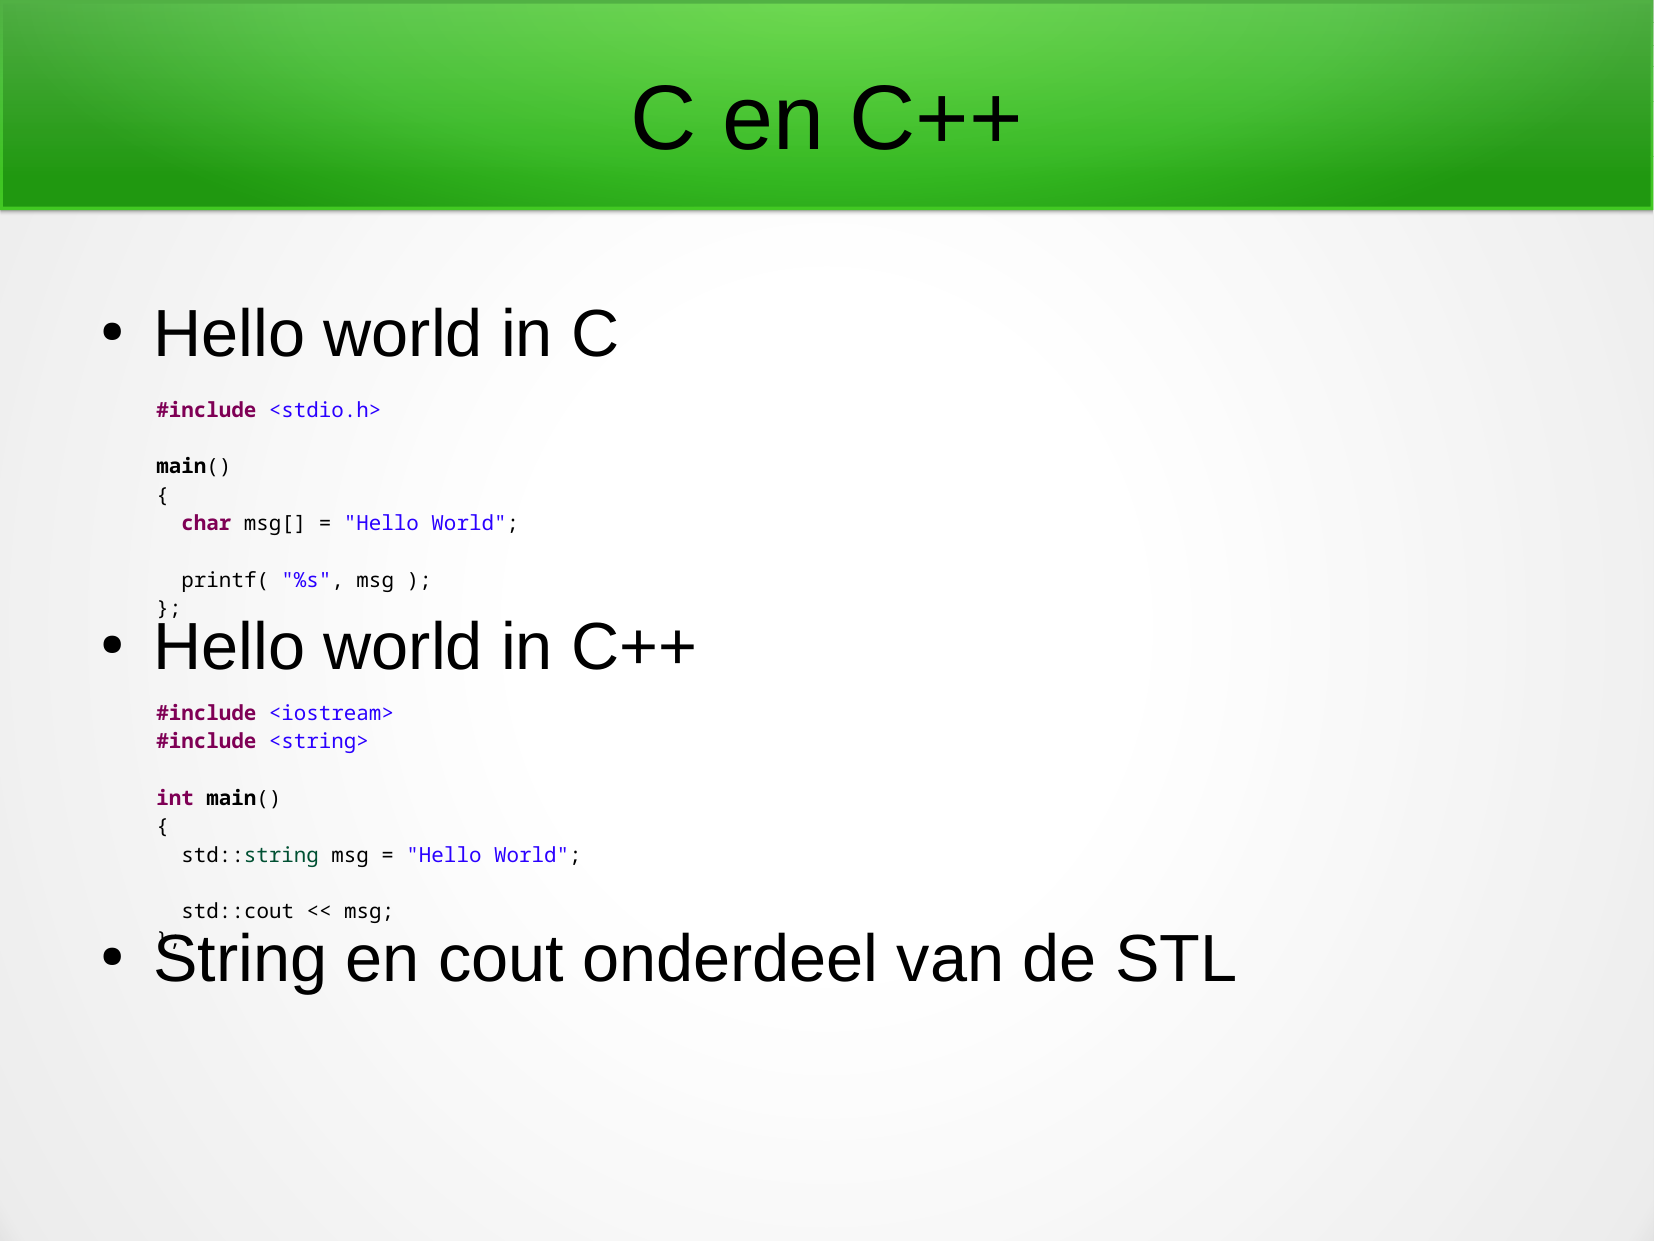

# C en C++
Hello world in C
Hello world in C++
String en cout onderdeel van de STL
#include <stdio.h>
main()
{
 char msg[] = "Hello World";
 printf( "%s", msg );
};
#include <iostream>
#include <string>
int main()
{
 std::string msg = "Hello World";
 std::cout << msg;
};